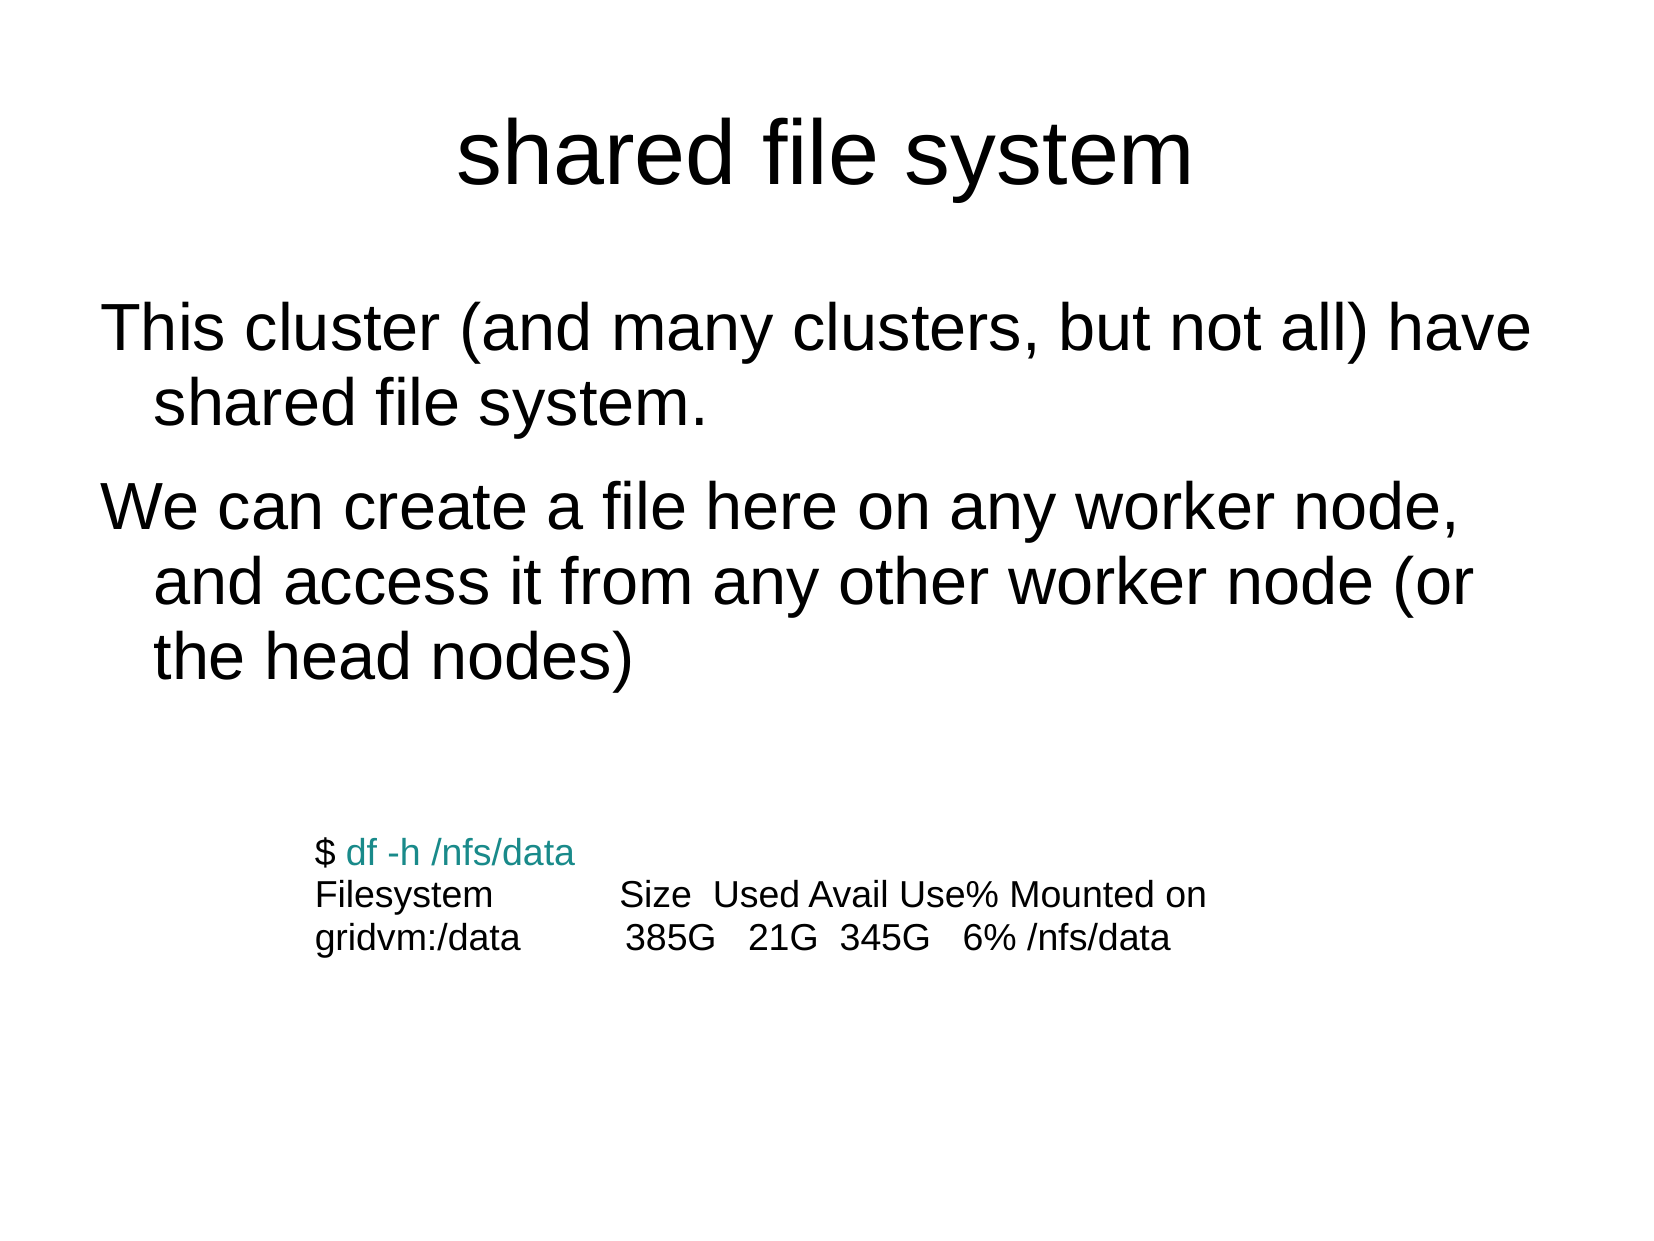

# shared file system
This cluster (and many clusters, but not all) have shared file system.
We can create a file here on any worker node, and access it from any other worker node (or the head nodes)
$ df -h /nfs/data
Filesystem Size Used Avail Use% Mounted on
gridvm:/data 385G 21G 345G 6% /nfs/data